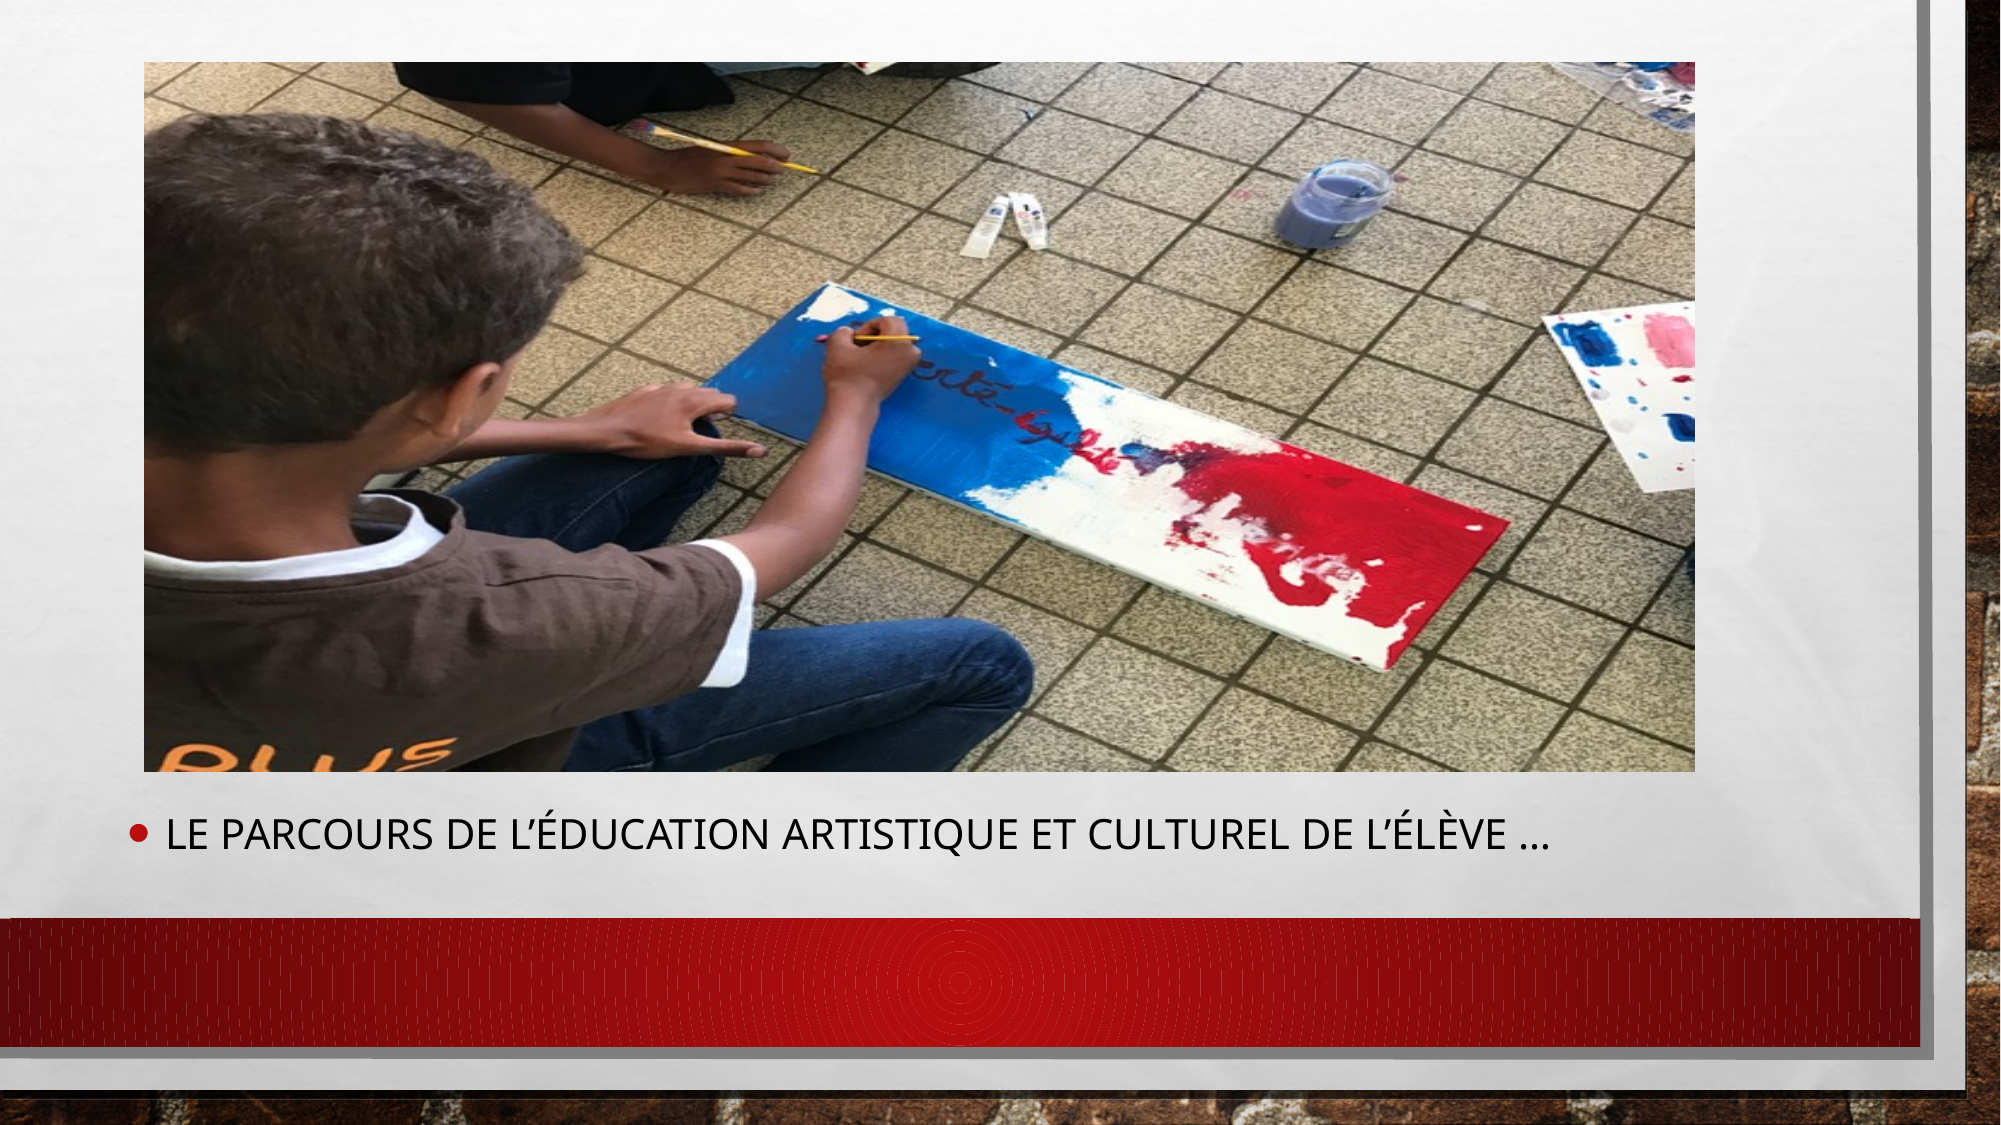

# Le parcours de l’éducation artistique et culturel de l’élève …